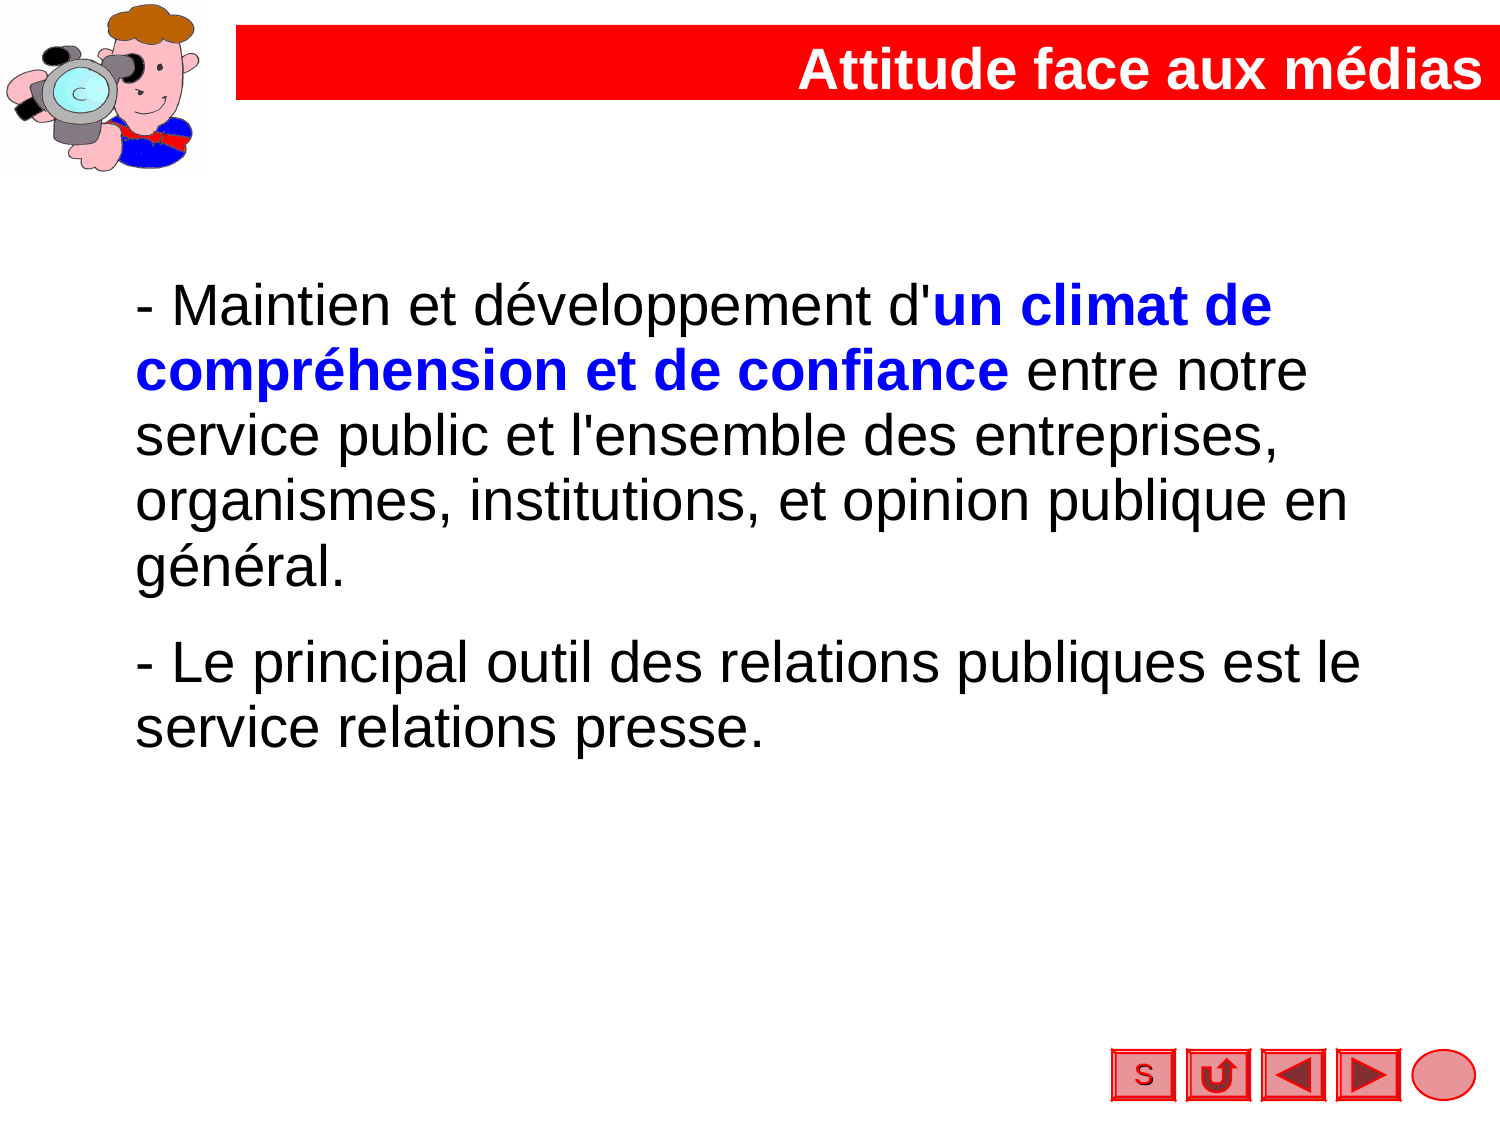

Attitude face aux médias
- Maintien et développement d'un climat de compréhension et de confiance entre notre service public et l'ensemble des entreprises, organismes, institutions, et opinion publique en général.
- Le principal outil des relations publiques est le service relations presse.